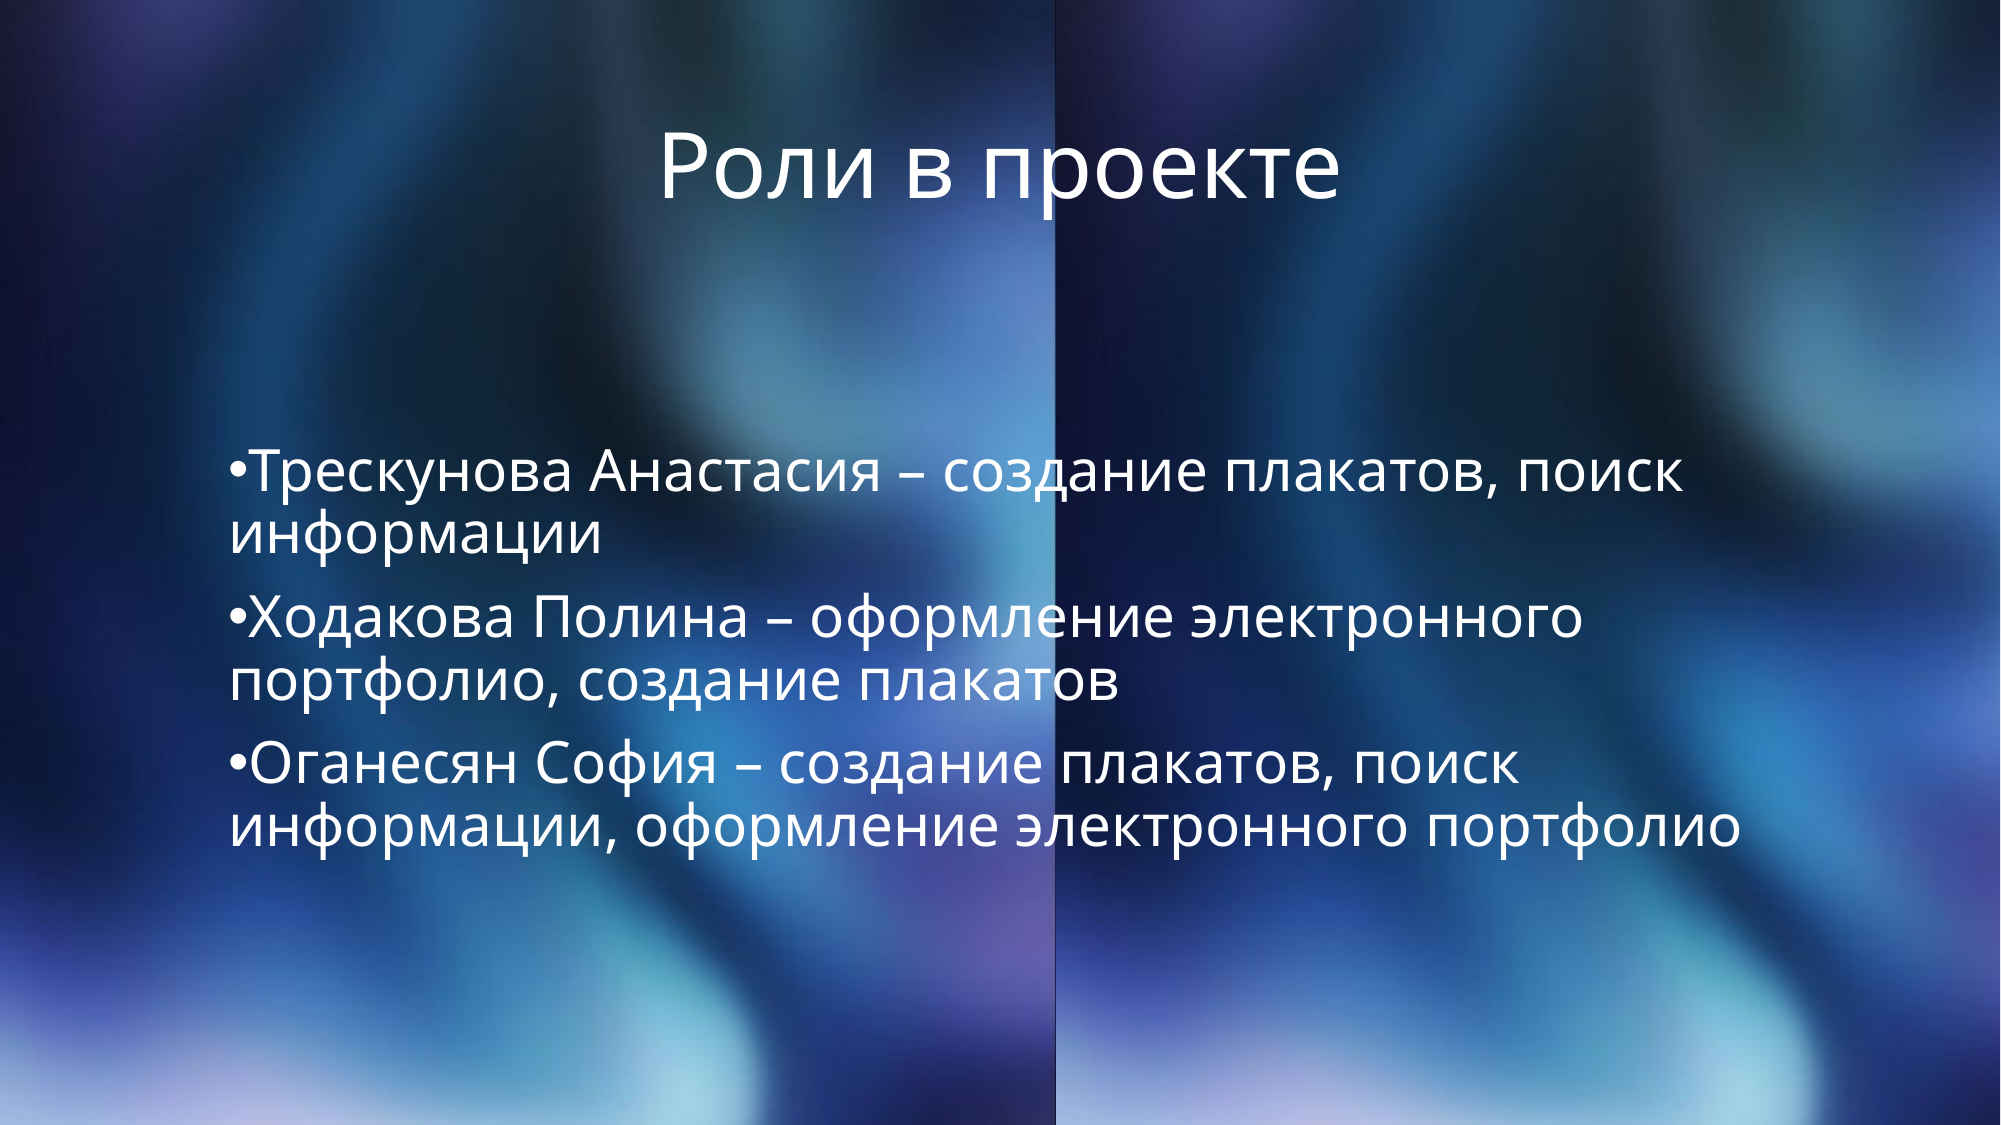

# Роли в проекте
Трескунова Анастасия – создание плакатов, поиск информации
Ходакова Полина – оформление электронного портфолио, создание плакатов
Оганесян София – создание плакатов, поиск информации, оформление электронного портфолио